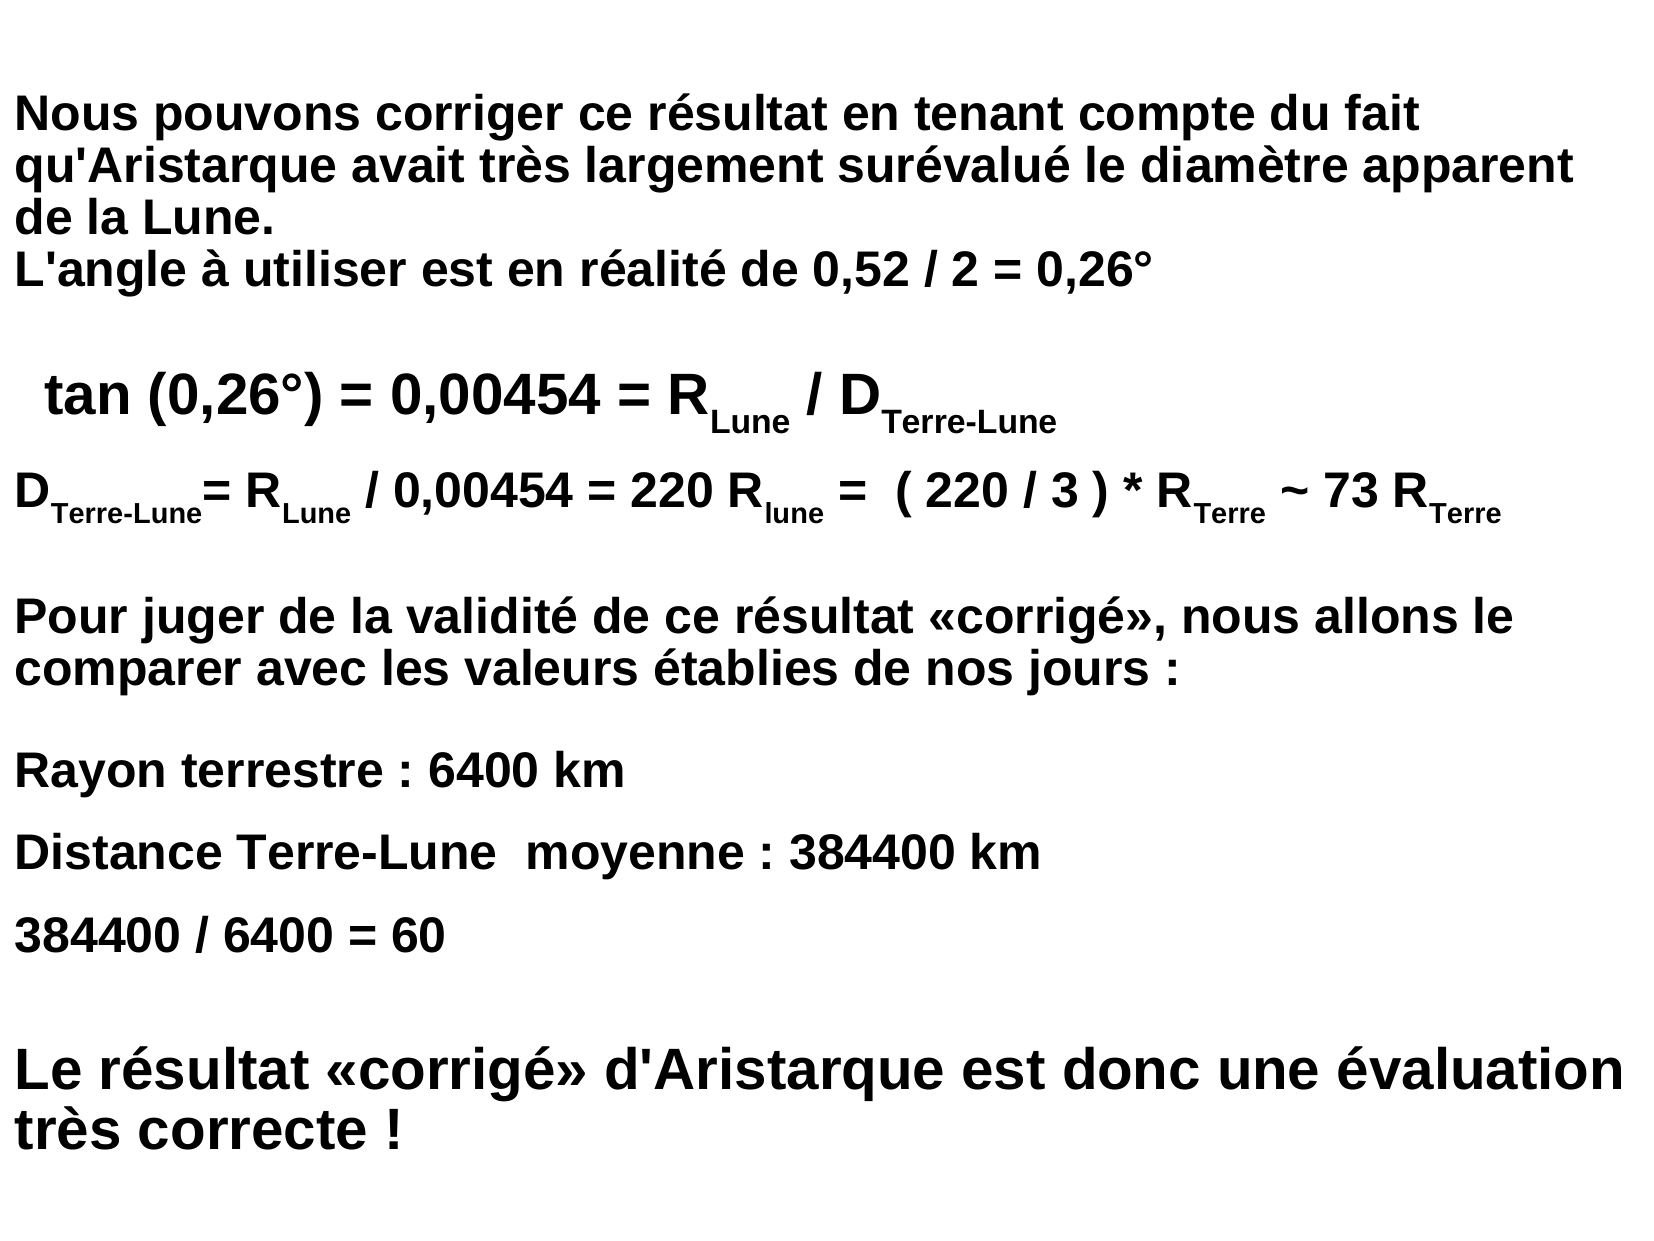

Nous pouvons corriger ce résultat en tenant compte du fait qu'Aristarque avait très largement surévalué le diamètre apparent de la Lune.
L'angle à utiliser est en réalité de 0,52 / 2 = 0,26°
tan (0,26°) = 0,00454 = RLune / DTerre-Lune
DTerre-Lune= RLune / 0,00454 = 220 Rlune = ( 220 / 3 ) * RTerre ~ 73 RTerre
Pour juger de la validité de ce résultat «corrigé», nous allons le comparer avec les valeurs établies de nos jours :
Rayon terrestre : 6400 km
Distance Terre-Lune moyenne : 384400 km
384400 / 6400 = 60
Le résultat «corrigé» d'Aristarque est donc une évaluation très correcte !